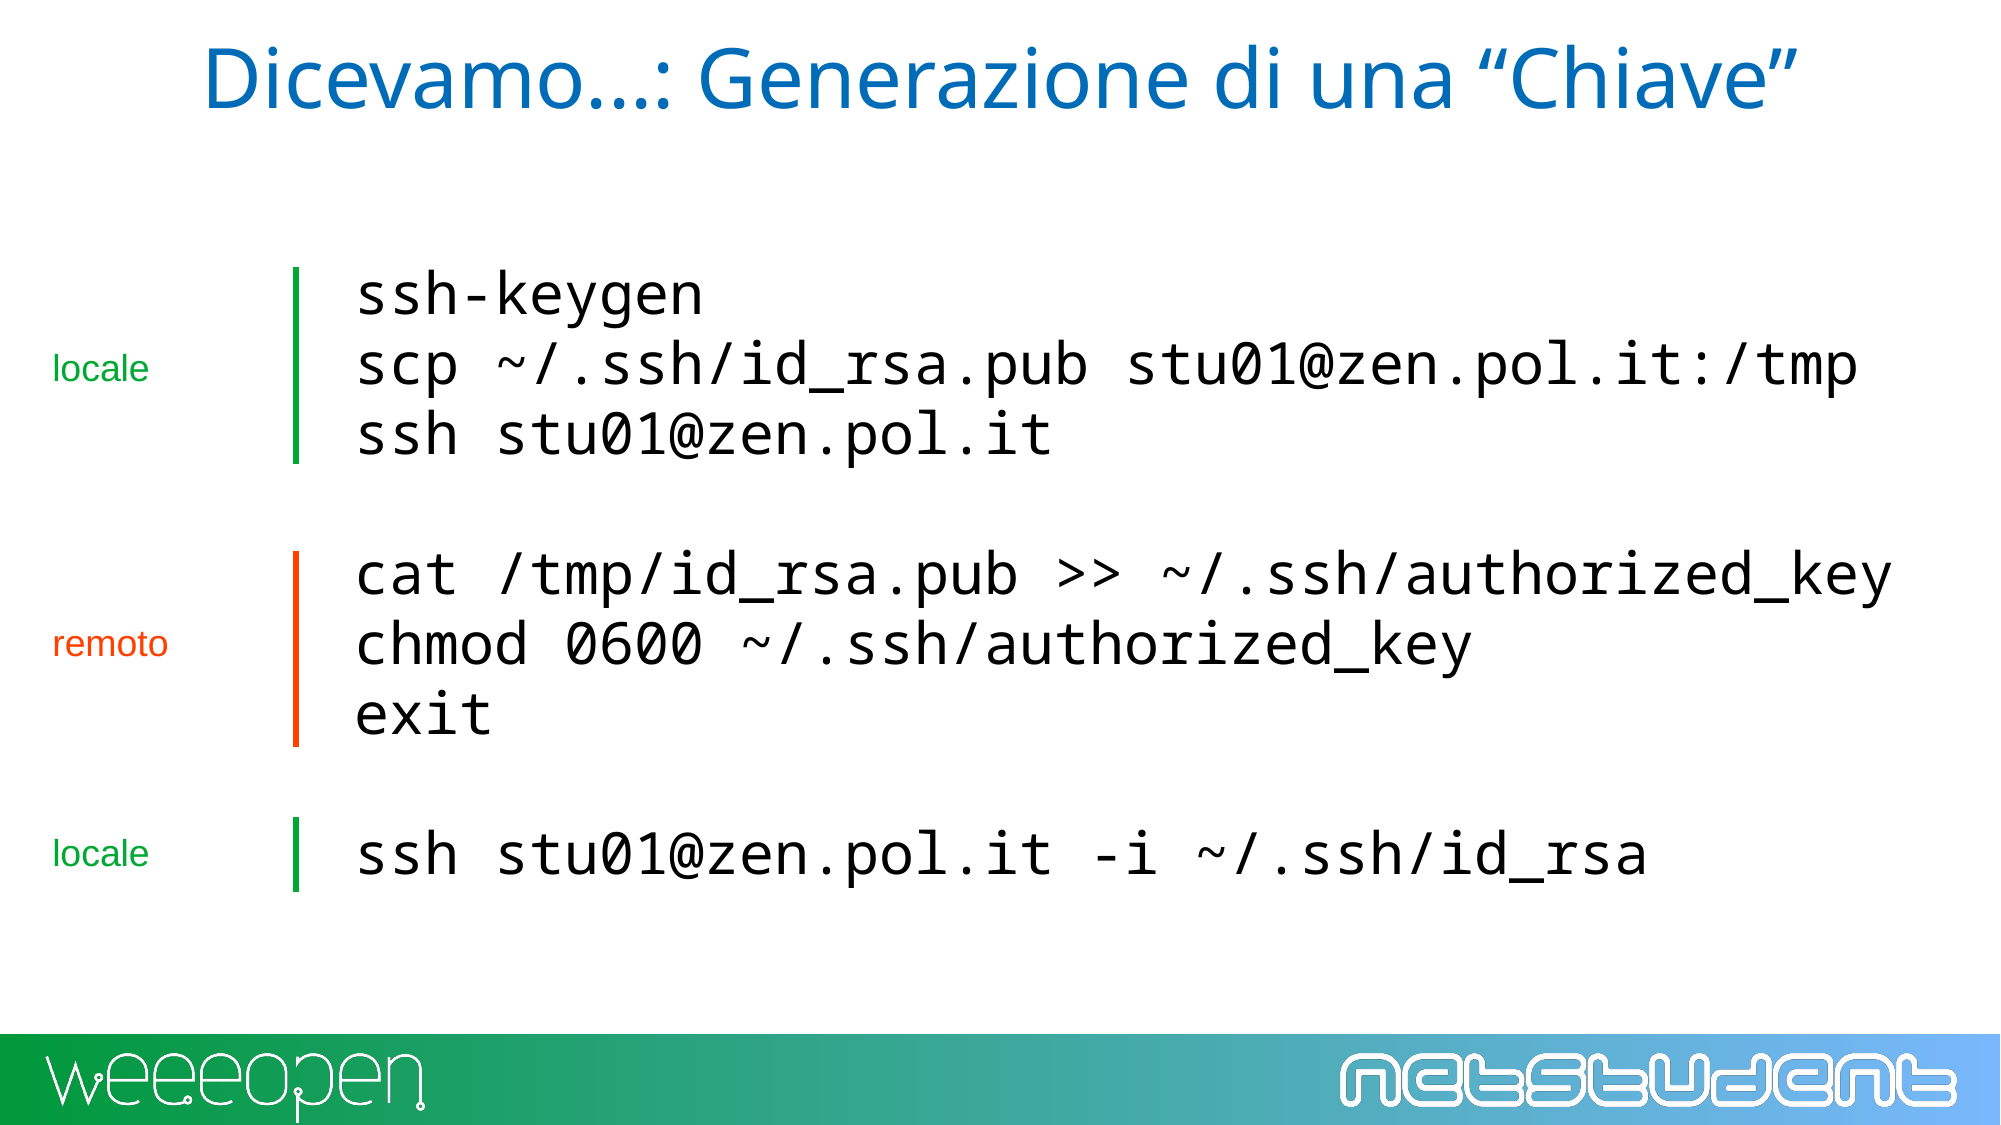

# Dicevamo...: Generazione di una “Chiave”
ssh-keygen
scp ~/.ssh/id_rsa.pub stu01@zen.pol.it:/tmp
ssh stu01@zen.pol.it
cat /tmp/id_rsa.pub >> ~/.ssh/authorized_key
chmod 0600 ~/.ssh/authorized_key
exit
ssh stu01@zen.pol.it -i ~/.ssh/id_rsa
locale
remoto
locale